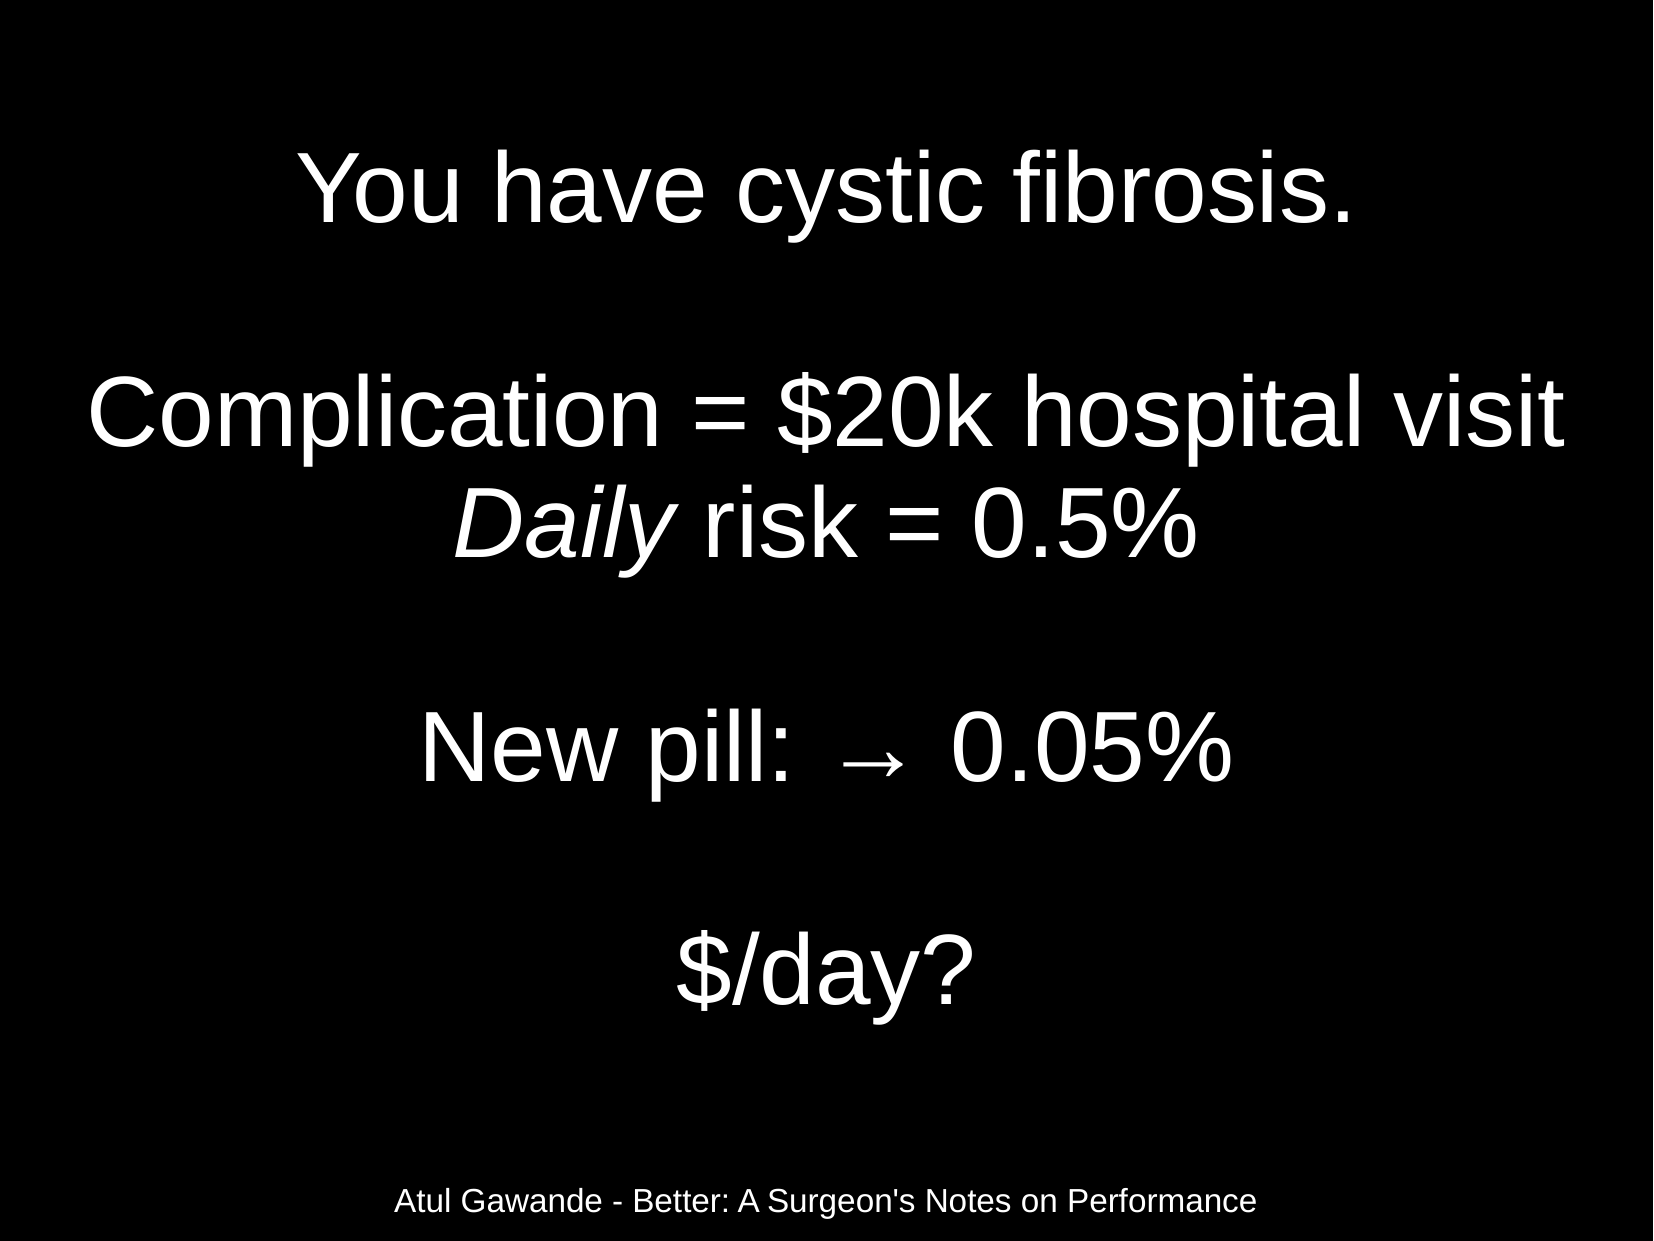

# You have cystic fibrosis.
Complication = $20k hospital visit
Daily risk = 0.5%
New pill: → 0.05%
$/day?
Atul Gawande - Better: A Surgeon's Notes on Performance